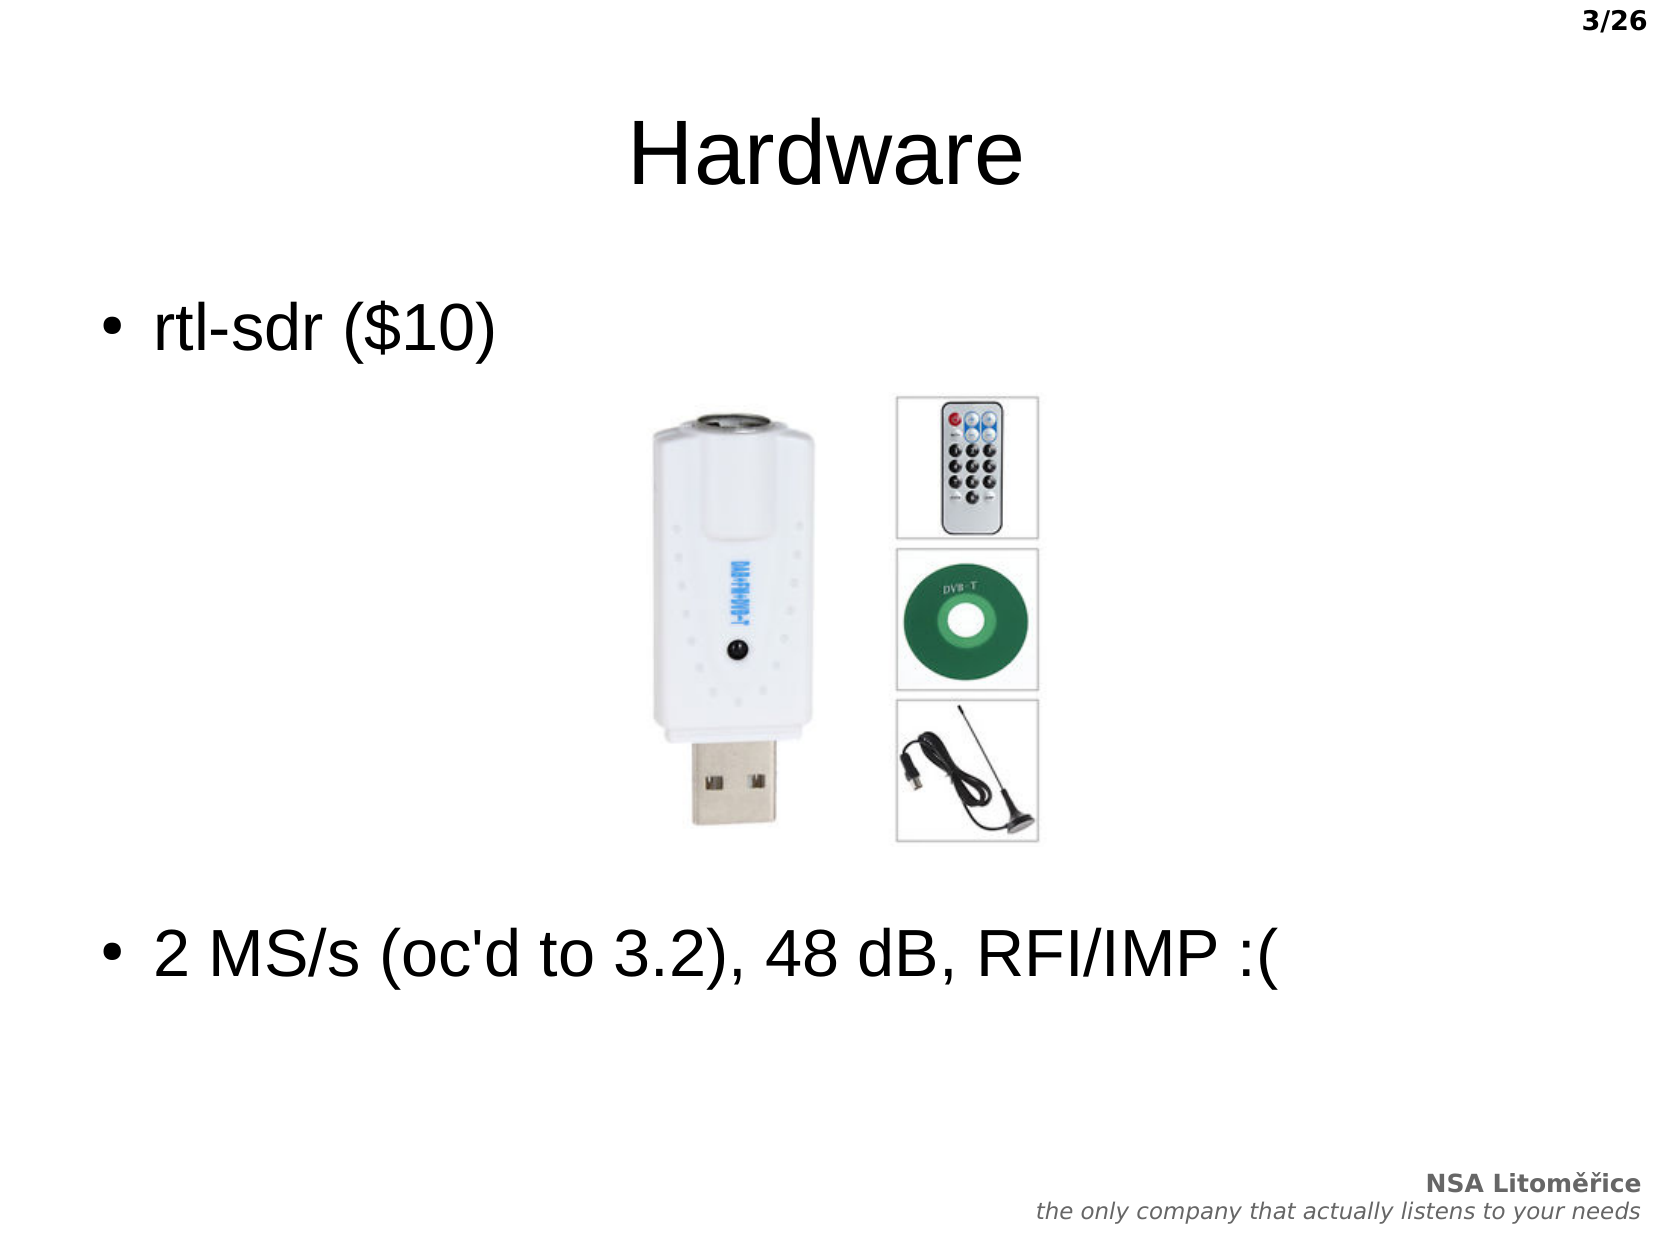

aaa
# Hardware
rtl-sdr ($10)
2 MS/s (oc'd to 3.2), 48 dB, RFI/IMP :(
3